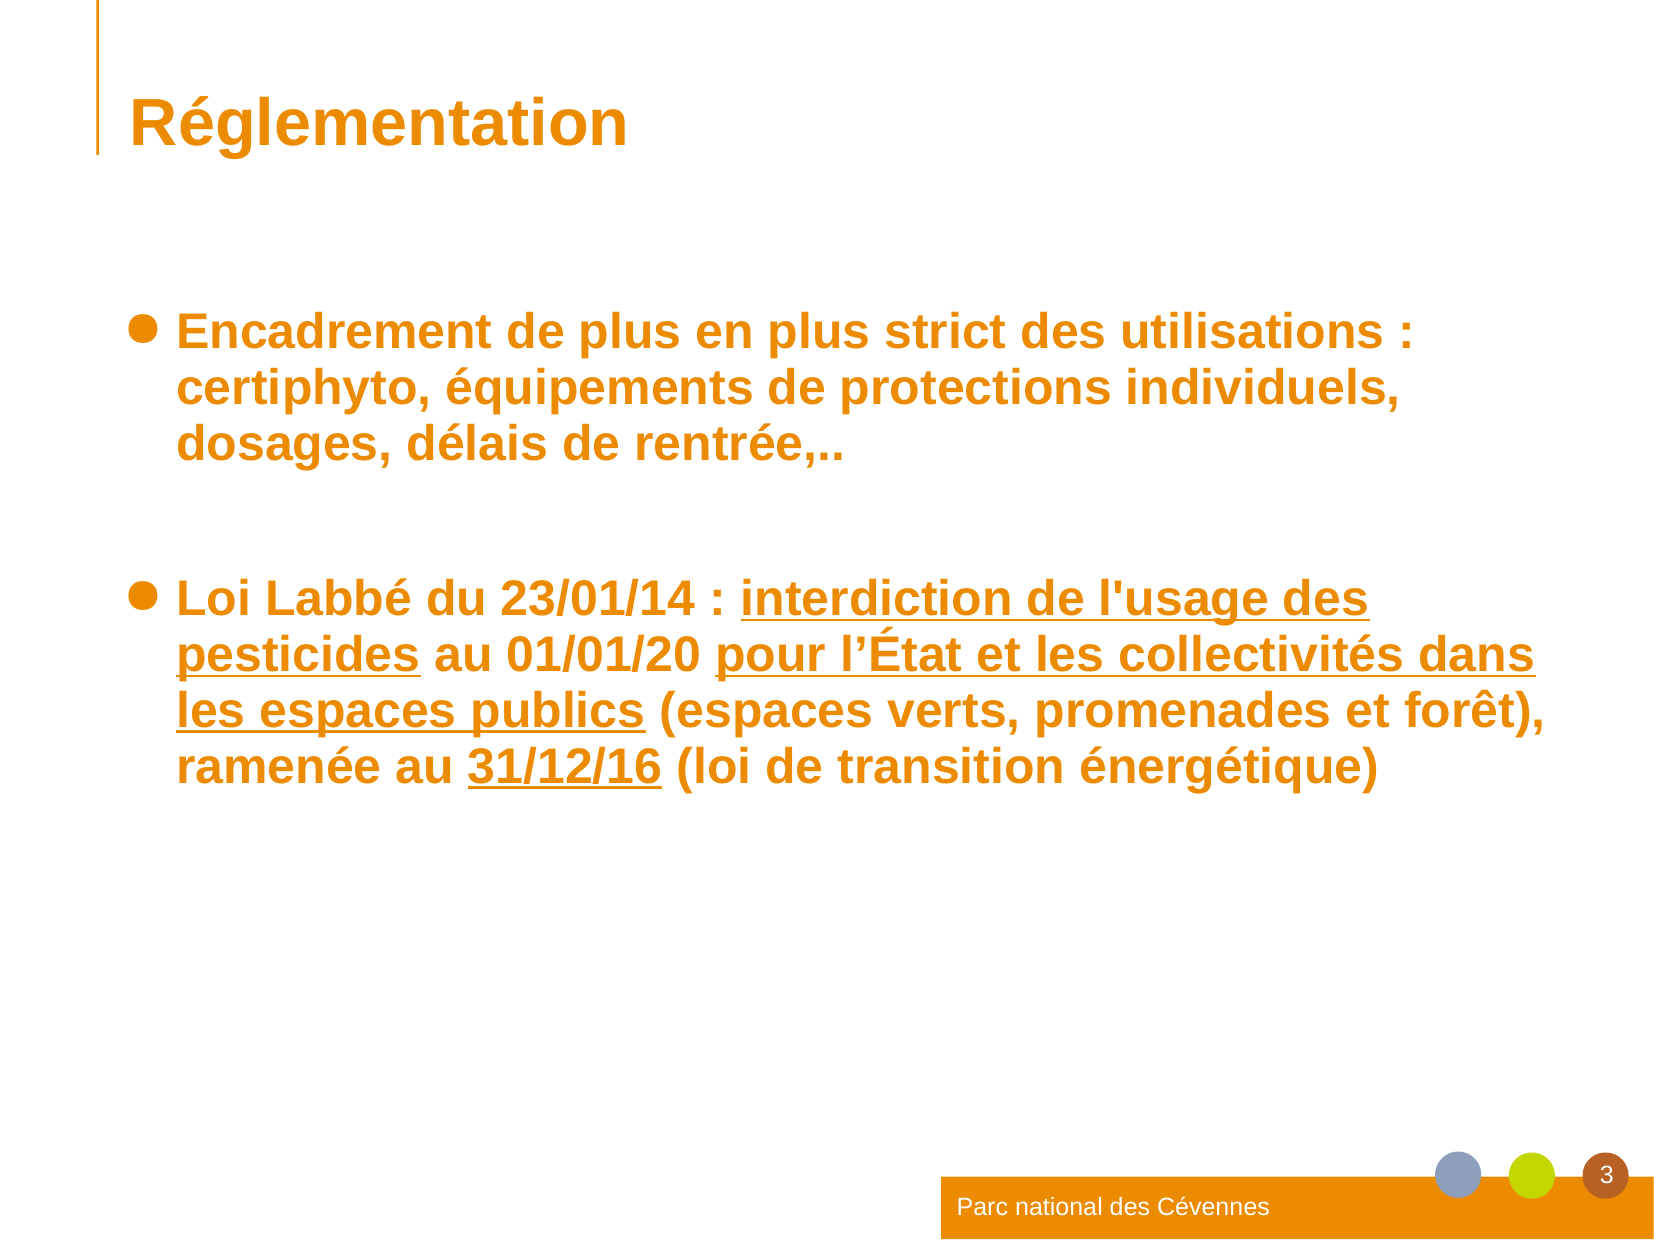

# Réglementation
Encadrement de plus en plus strict des utilisations : certiphyto, équipements de protections individuels, dosages, délais de rentrée,..
Loi Labbé du 23/01/14 : interdiction de l'usage des pesticides au 01/01/20 pour l’État et les collectivités dans les espaces publics (espaces verts, promenades et forêt), ramenée au 31/12/16 (loi de transition énergétique)